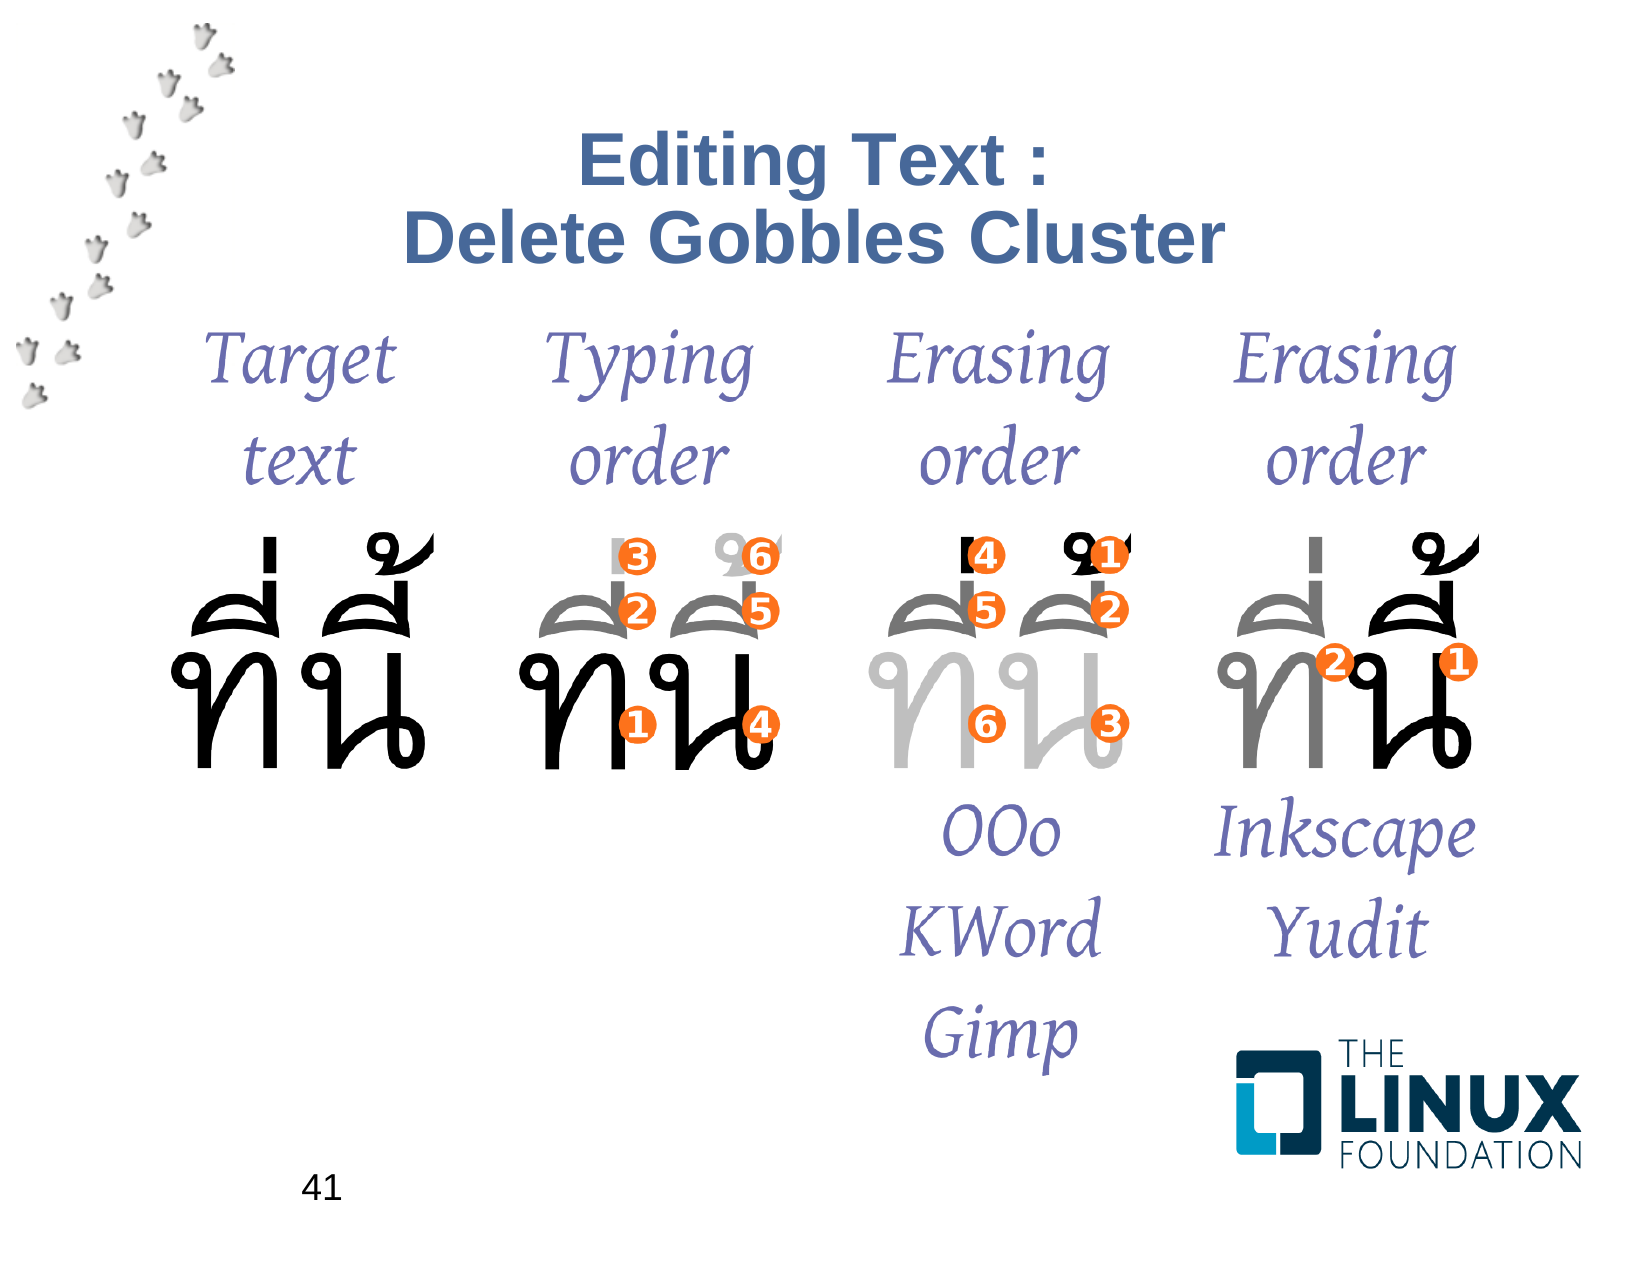

# Editing Text : Delete Gobbles Cluster